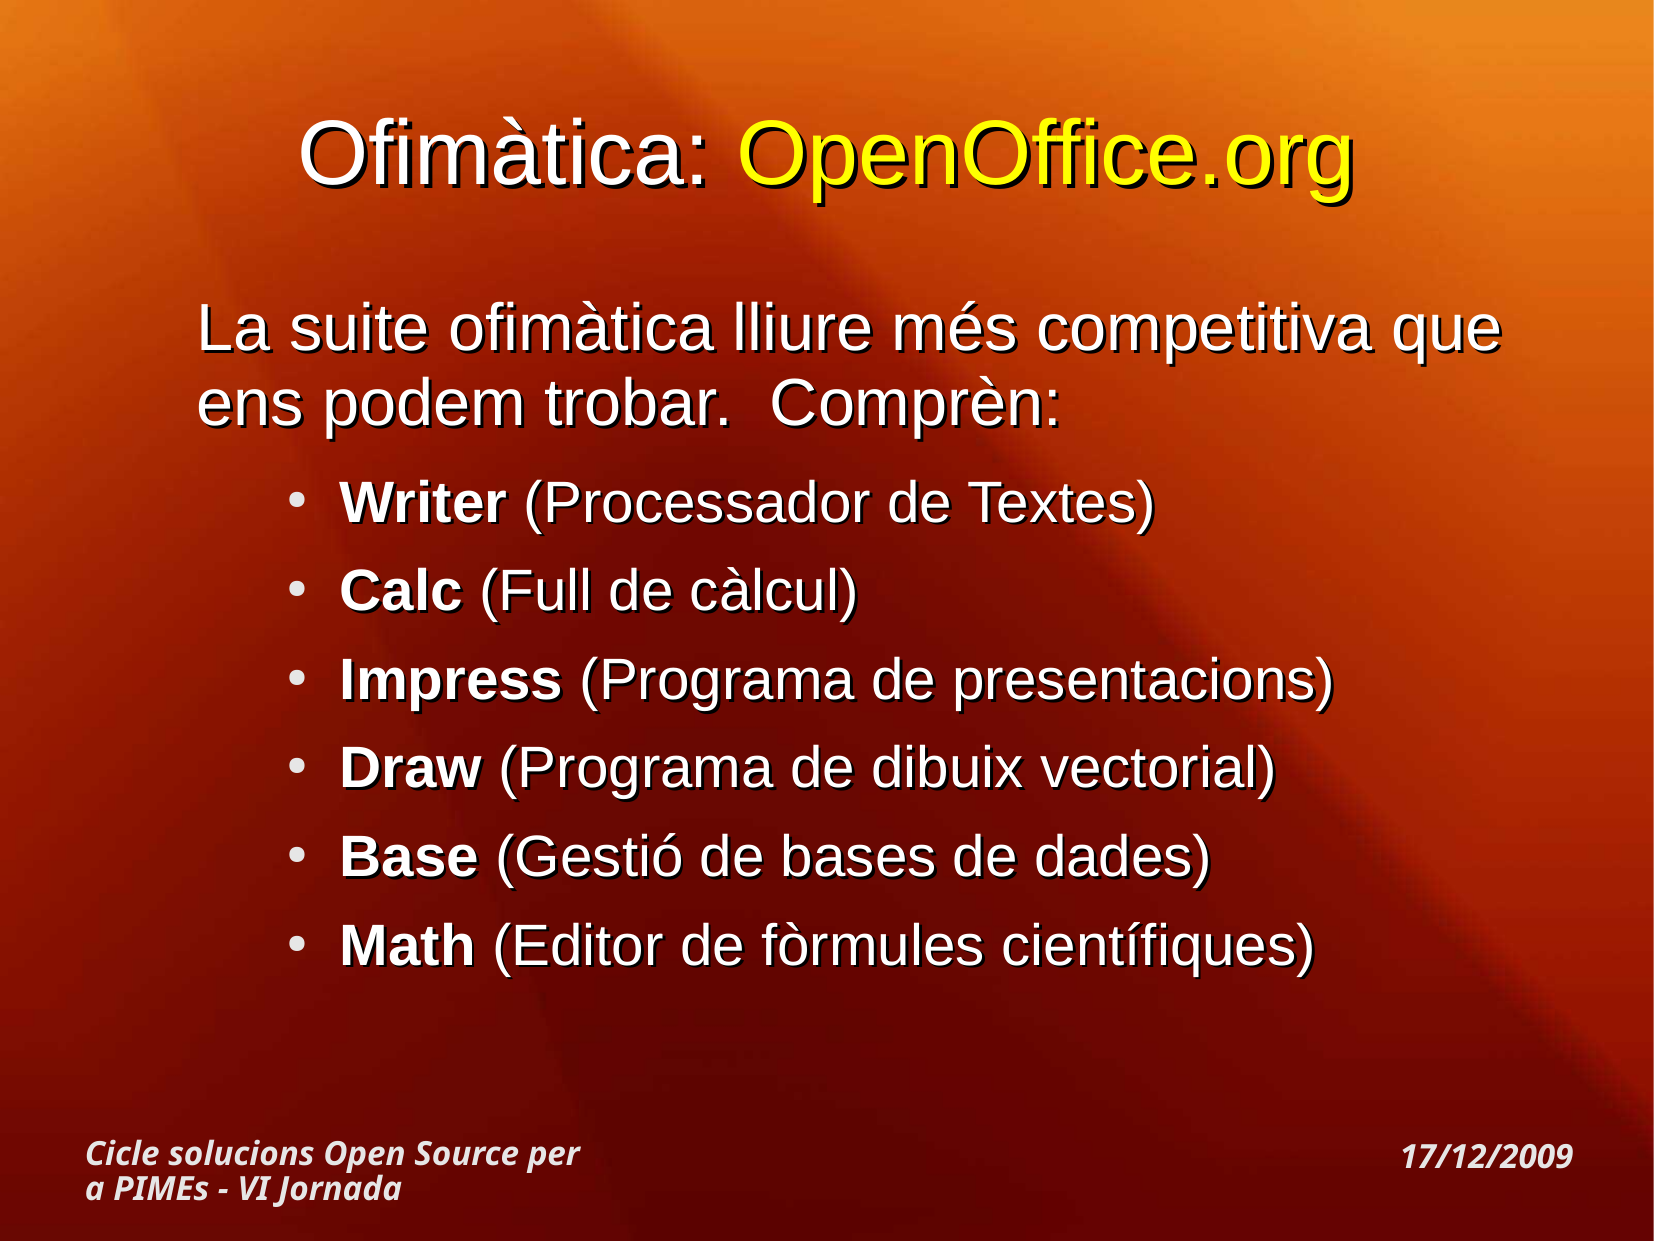

# Ofimàtica: OpenOffice.org
La suite ofimàtica lliure més competitiva que ens podem trobar. Comprèn:
Writer (Processador de Textes)
Calc (Full de càlcul)
Impress (Programa de presentacions)
Draw (Programa de dibuix vectorial)
Base (Gestió de bases de dades)
Math (Editor de fòrmules científiques)
Cicle solucions Open Source per a PIMEs - VI Jornada
17/12/2009